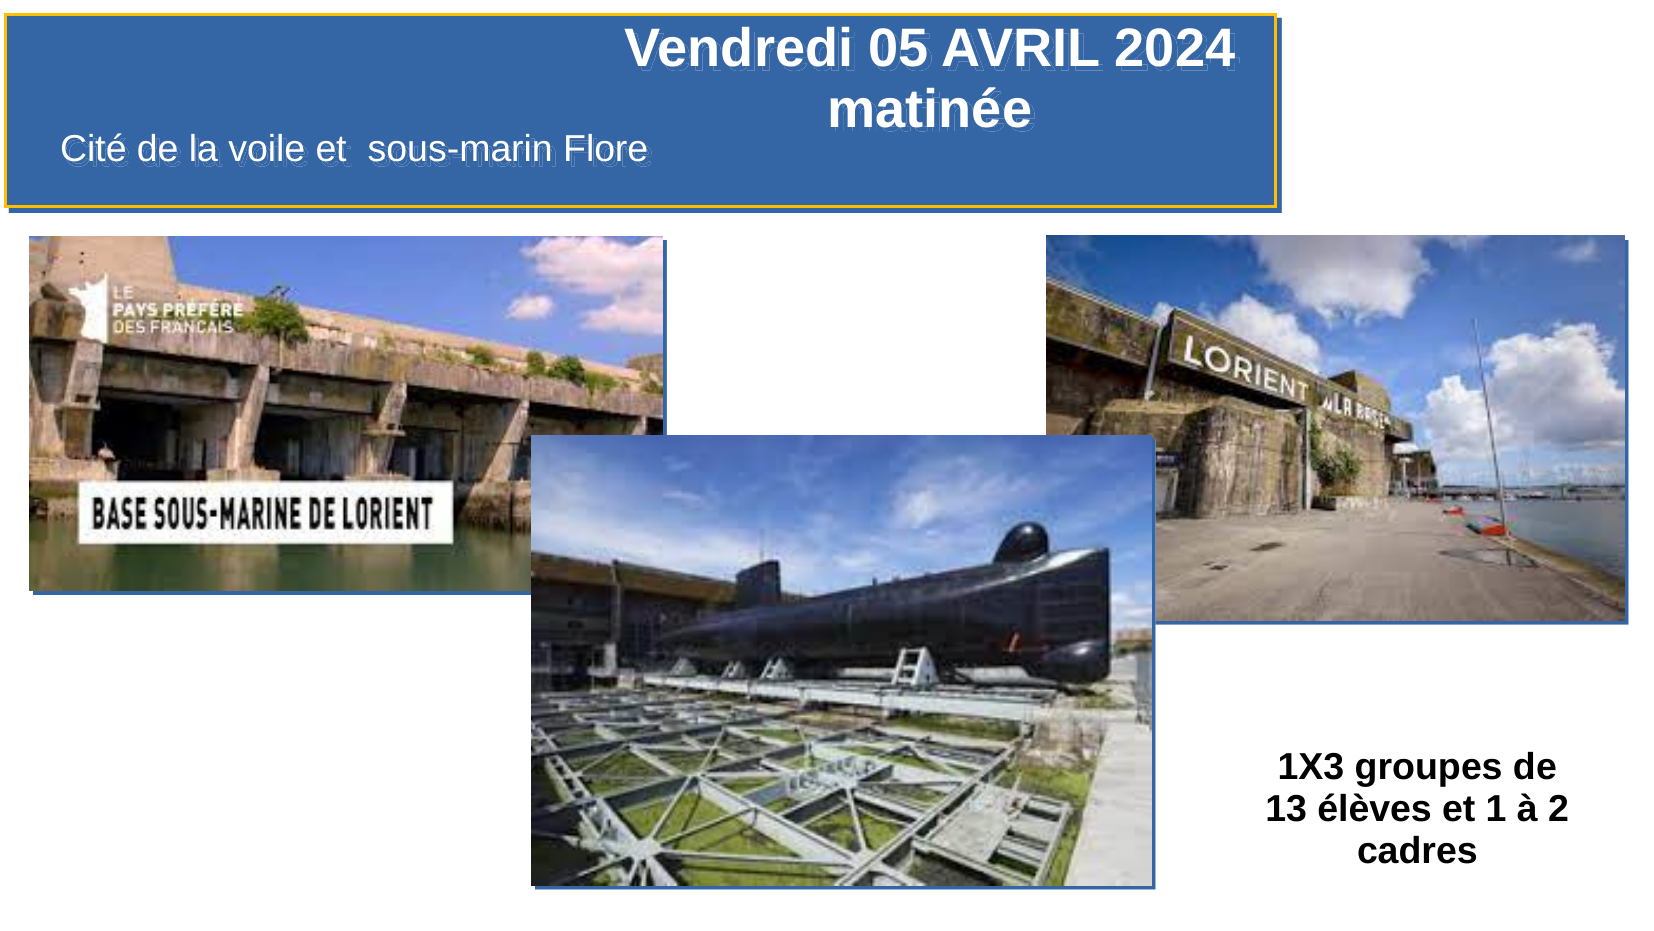

Vendredi 05 AVRIL 2024
matinée
Cité de la voile et sous-marin Flore
1X3 groupes de 13 élèves et 1 à 2 cadres